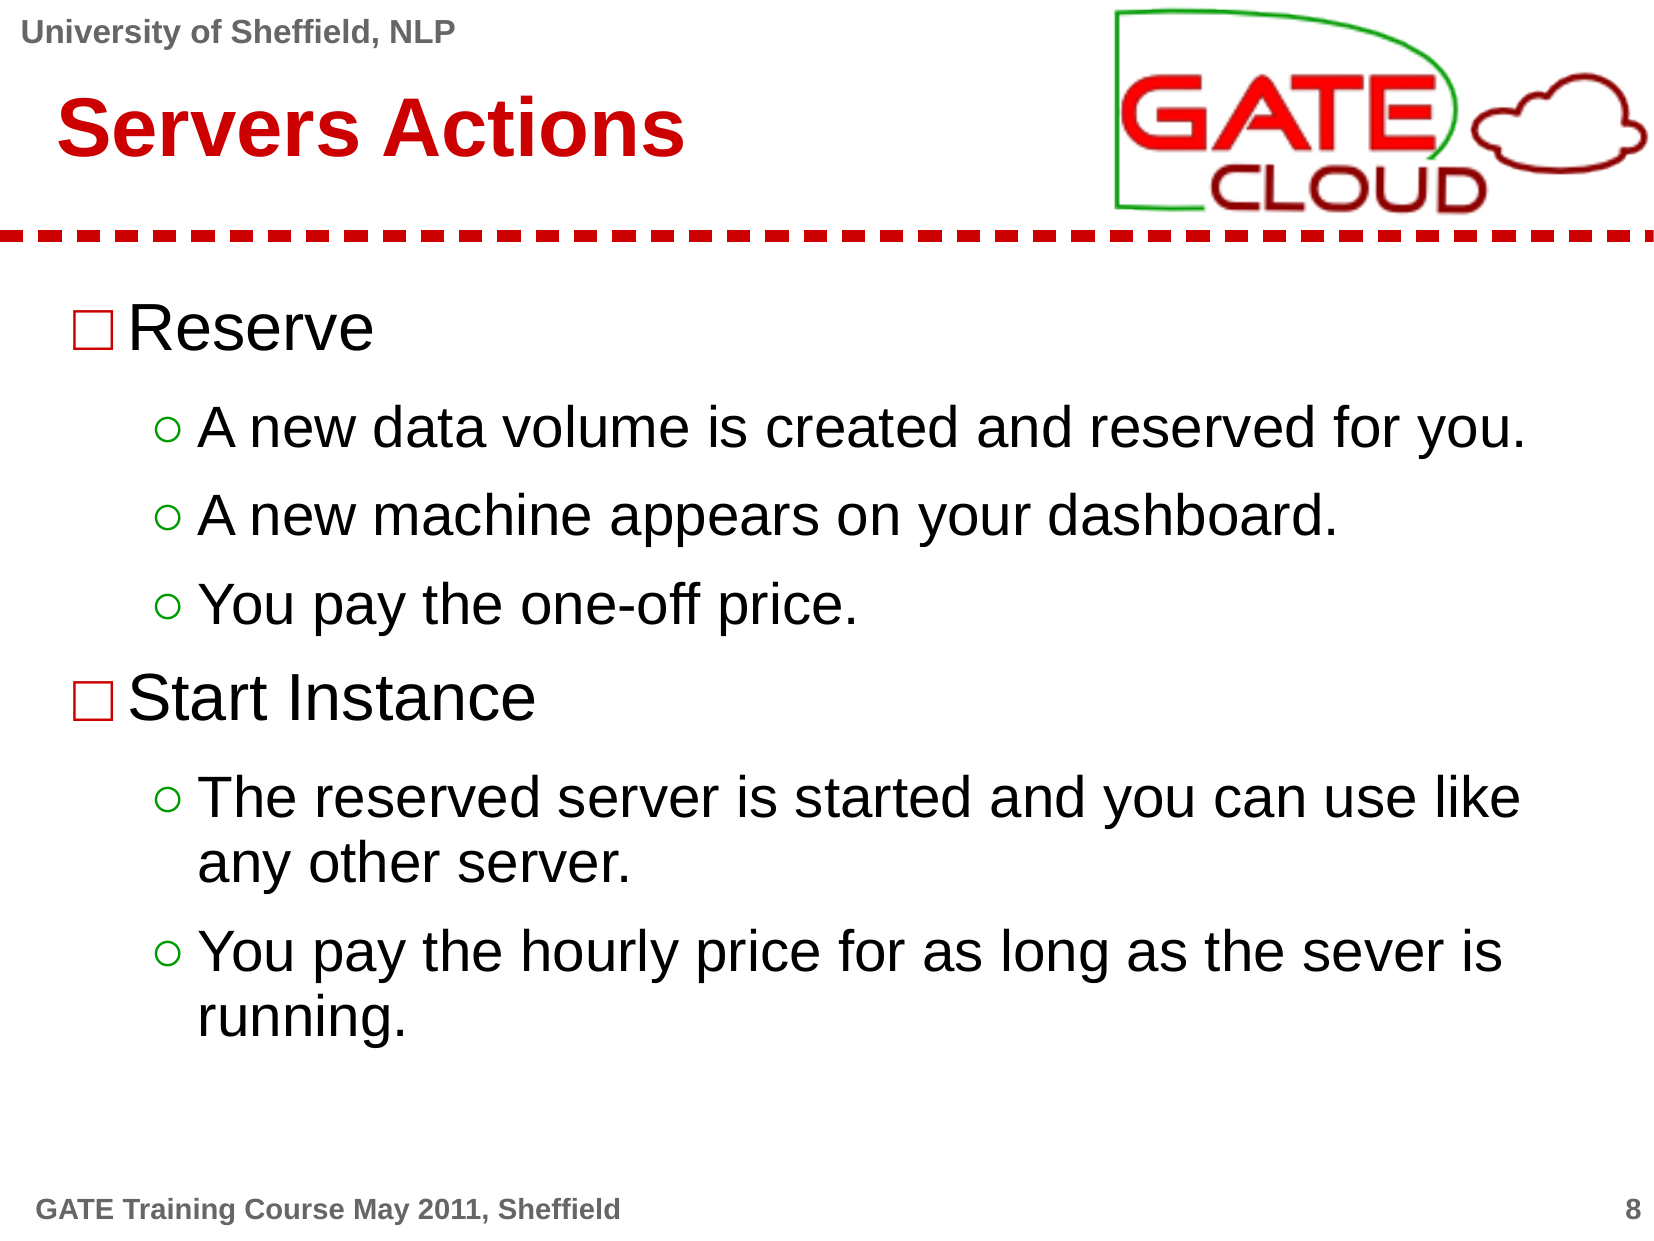

# Servers Actions
Reserve
A new data volume is created and reserved for you.
A new machine appears on your dashboard.
You pay the one-off price.
Start Instance
The reserved server is started and you can use like any other server.
You pay the hourly price for as long as the sever is running.
GATE Training Course May 2011, Sheffield
8